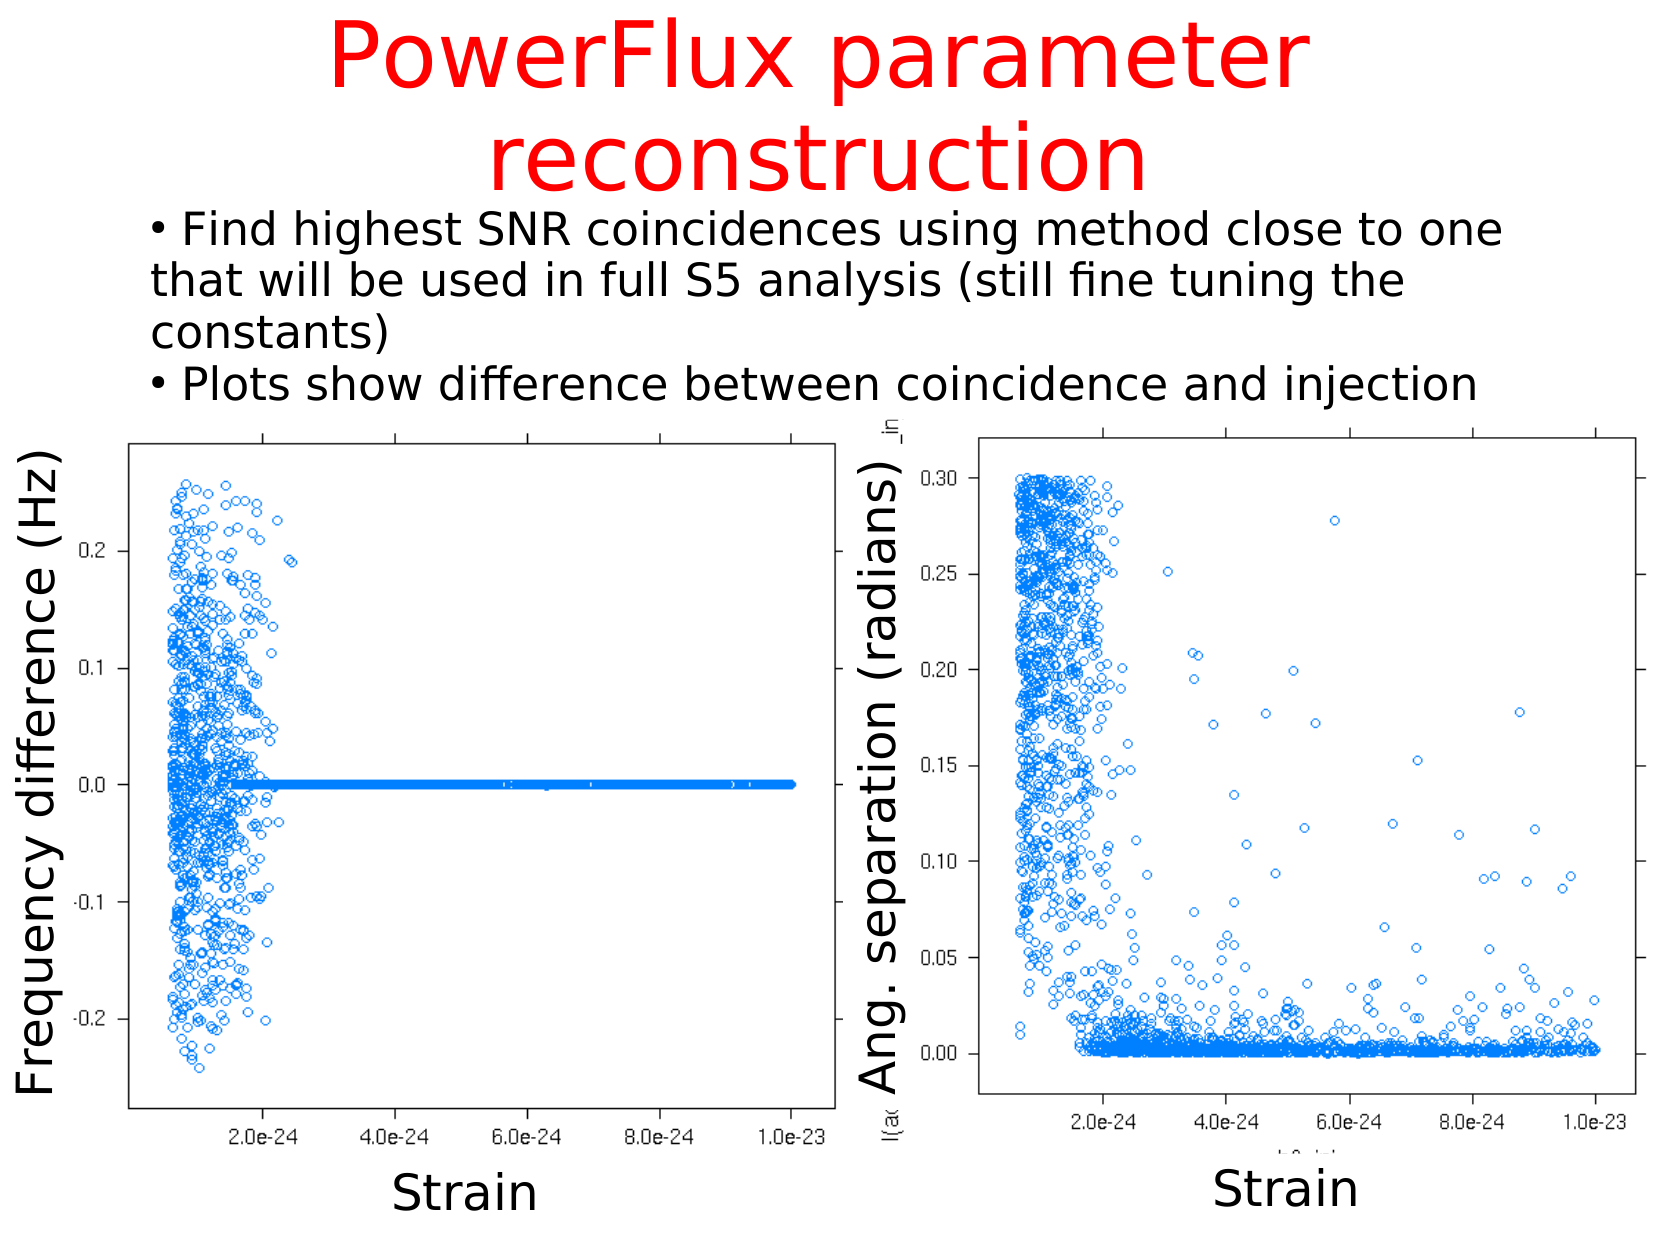

# PowerFlux parameter reconstruction
 Find highest SNR coincidences using method close to one that will be used in full S5 analysis (still fine tuning the constants)
 Plots show difference between coincidence and injection
Frequency difference (Hz)
Ang. separation (radians)
Strain
Strain